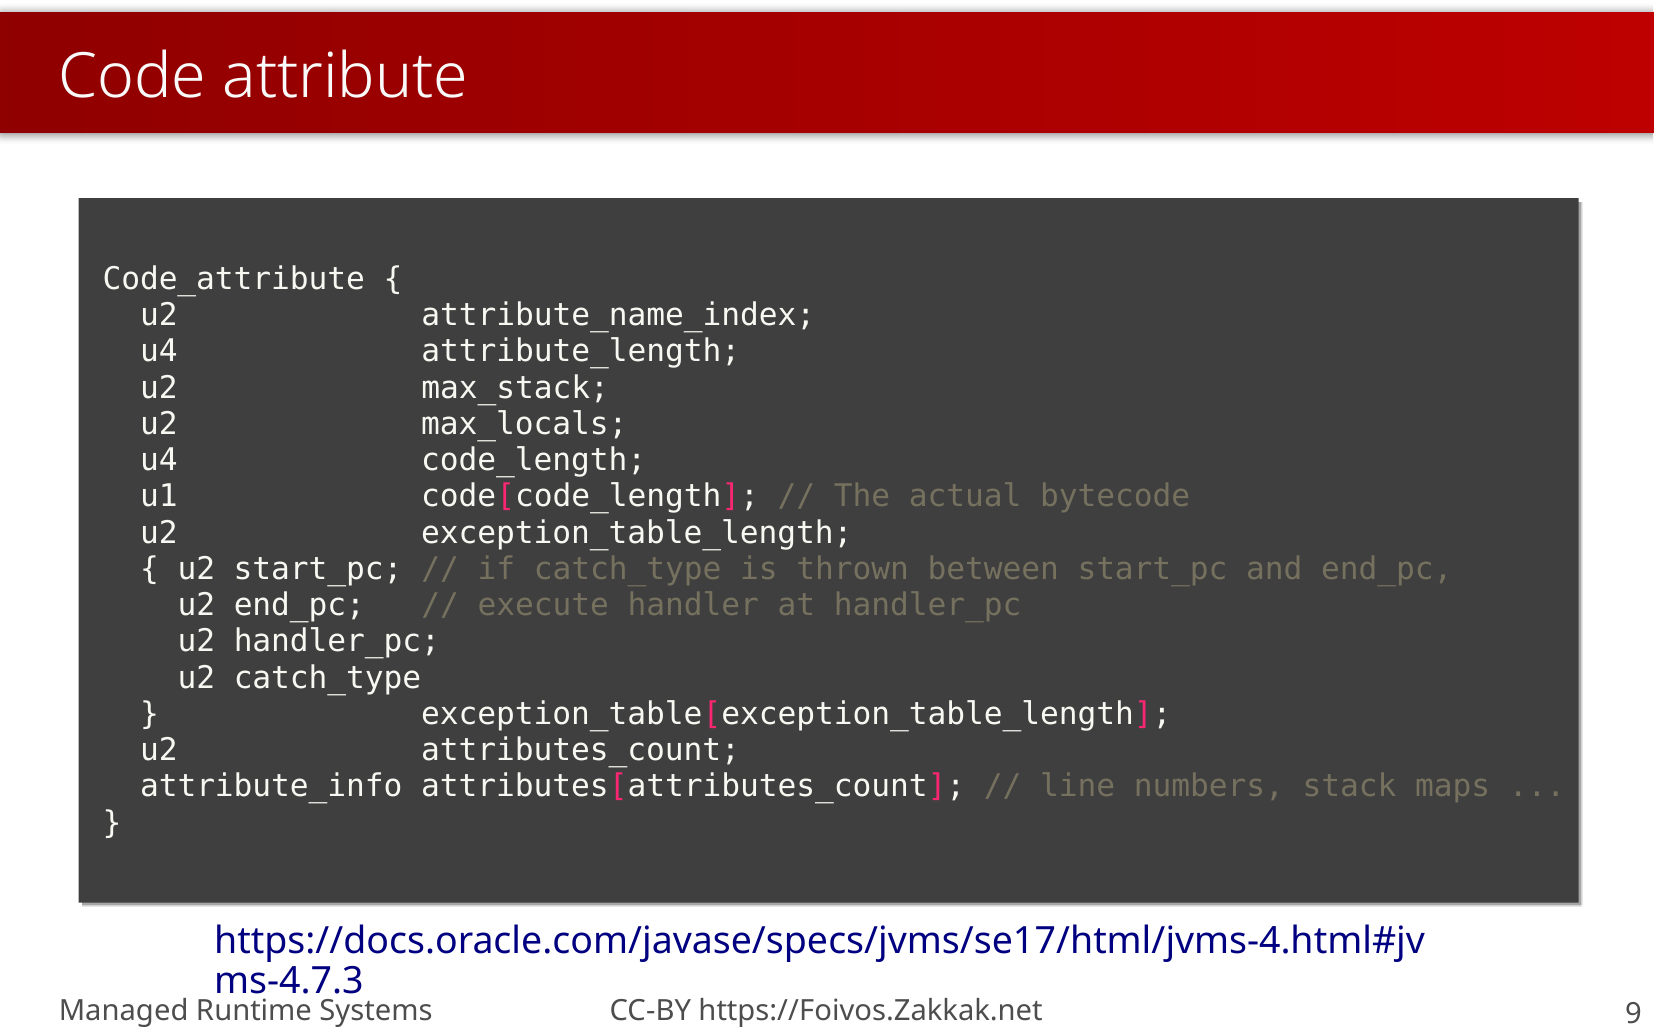

# Code attribute
Code_attribute {
 u2 attribute_name_index;
 u4 attribute_length;
 u2 max_stack;
 u2 max_locals;
 u4 code_length;
 u1 code[code_length]; // The actual bytecode
 u2 exception_table_length;
 { u2 start_pc; // if catch_type is thrown between start_pc and end_pc,
 u2 end_pc; // execute handler at handler_pc
 u2 handler_pc;
 u2 catch_type
 } exception_table[exception_table_length];
 u2 attributes_count;
 attribute_info attributes[attributes_count]; // line numbers, stack maps ...
}
https://docs.oracle.com/javase/specs/jvms/se17/html/jvms-4.html#jvms-4.7.3
Managed Runtime Systems
CC-BY https://Foivos.Zakkak.net
9